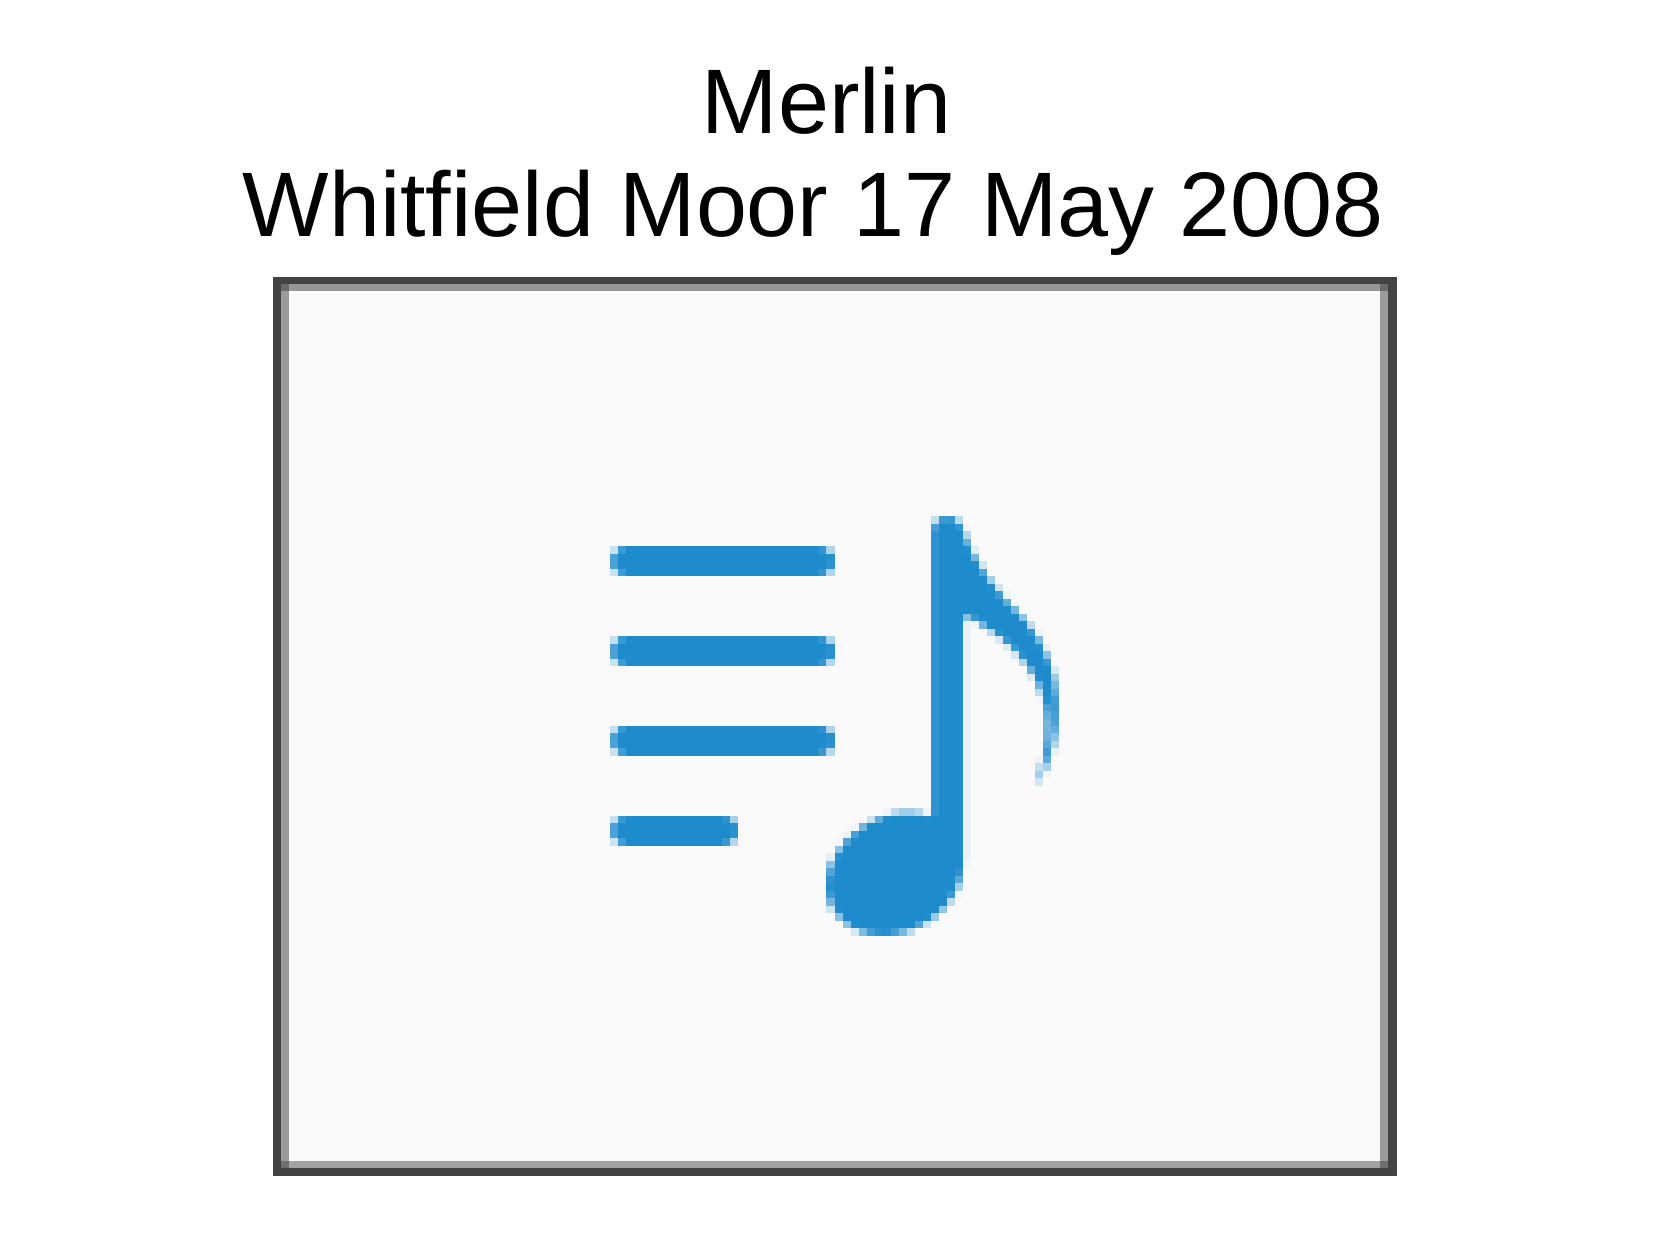

# Merlin Whitfield Moor 17 May 2008